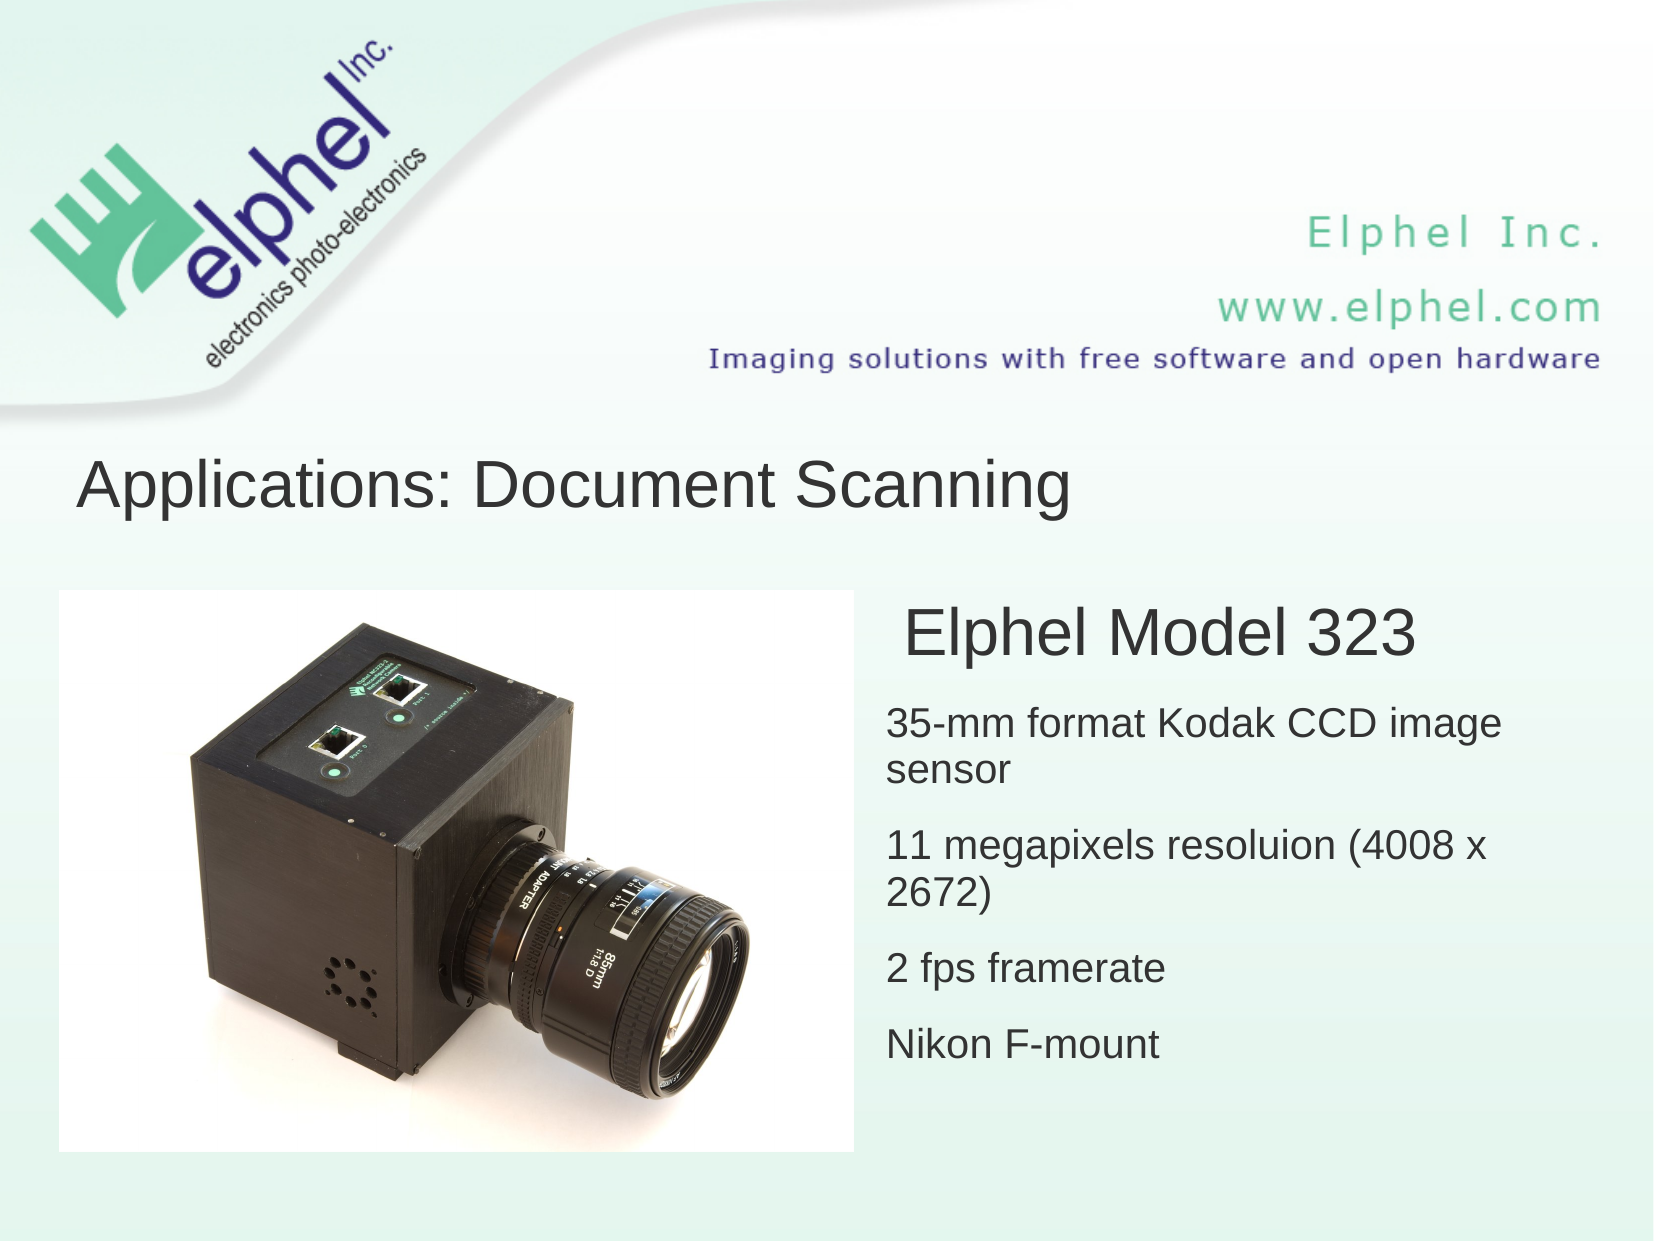

# Applications: Document Scanning
Elphel Model 323
35-mm format Kodak CCD image sensor
11 megapixels resoluion (4008 x 2672)
2 fps framerate
Nikon F-mount